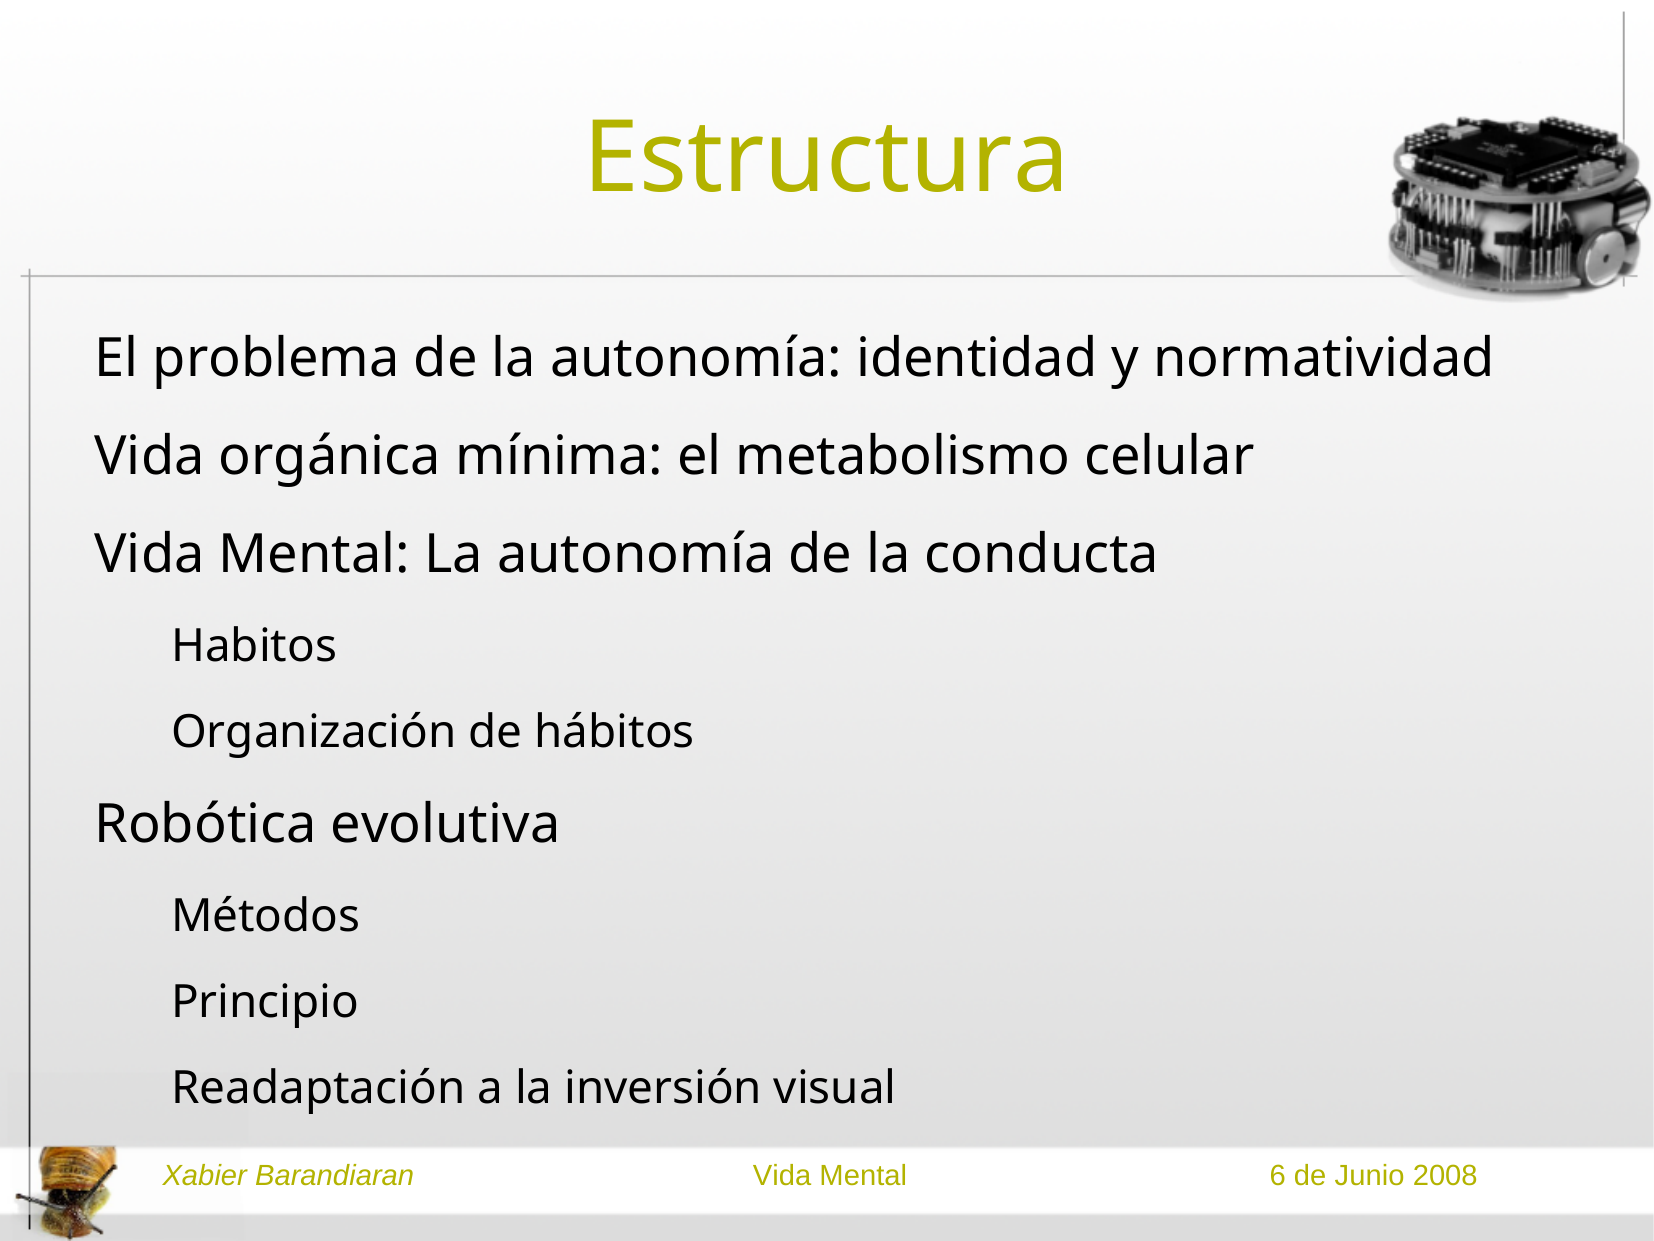

# Estructura
El problema de la autonomía: identidad y normatividad
Vida orgánica mínima: el metabolismo celular
Vida Mental: La autonomía de la conducta
Habitos
Organización de hábitos
Robótica evolutiva
Métodos
Principio
Readaptación a la inversión visual
Xabier Barandiaran 					Vida Mental					6 de Junio 2008